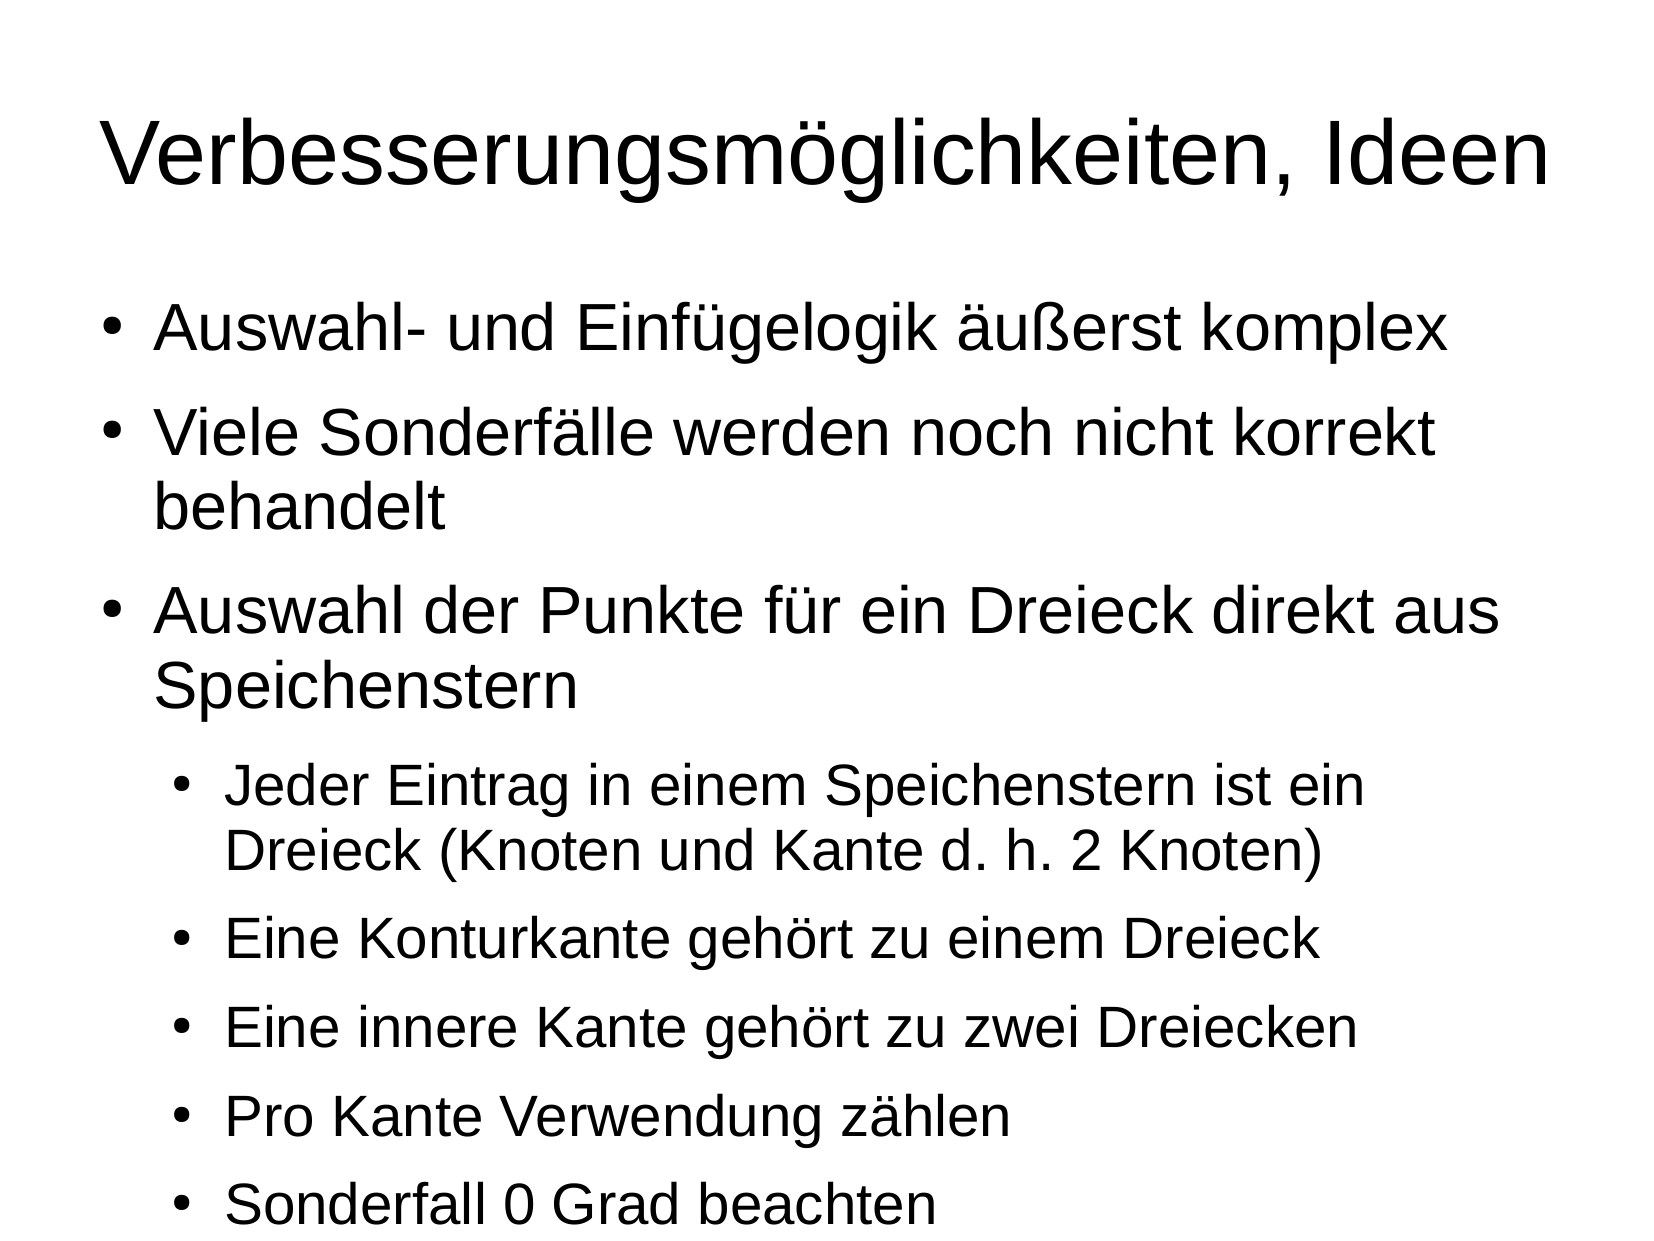

# Verbesserungsmöglichkeiten, Ideen
Auswahl- und Einfügelogik äußerst komplex
Viele Sonderfälle werden noch nicht korrekt behandelt
Auswahl der Punkte für ein Dreieck direkt aus Speichenstern
Jeder Eintrag in einem Speichenstern ist ein Dreieck (Knoten und Kante d. h. 2 Knoten)
Eine Konturkante gehört zu einem Dreieck
Eine innere Kante gehört zu zwei Dreiecken
Pro Kante Verwendung zählen
Sonderfall 0 Grad beachten